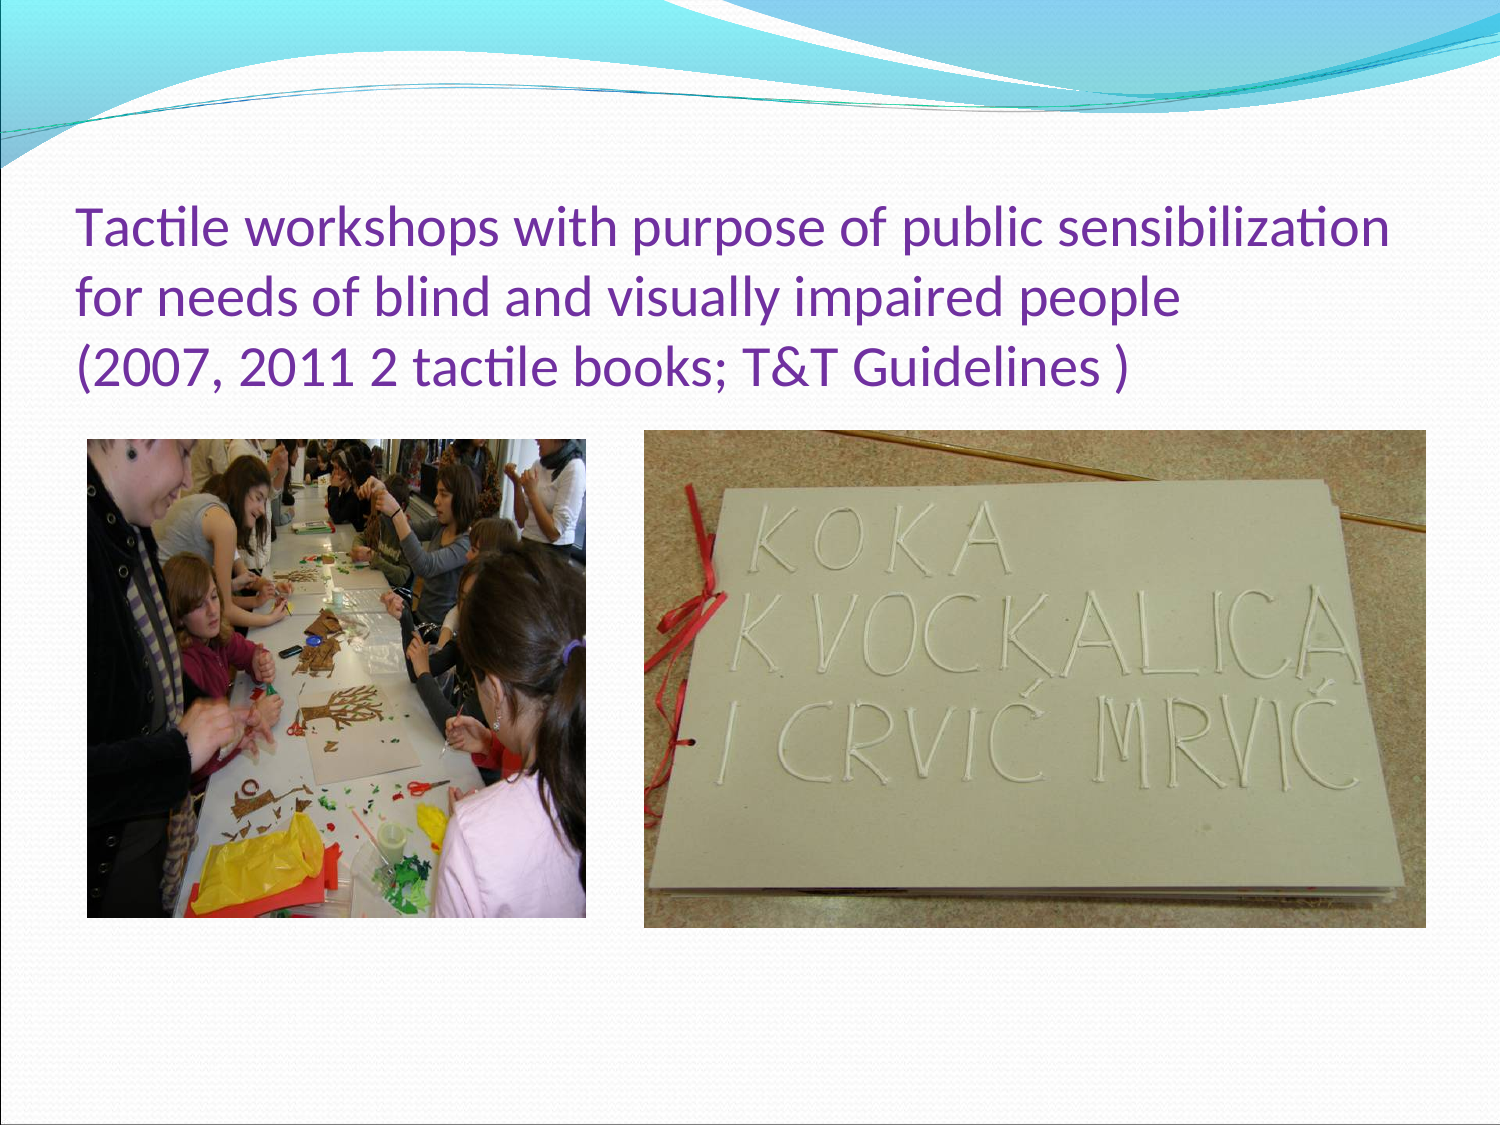

# Tactile workshops with purpose of public sensibilization for needs of blind and visually impaired people (2007, 2011 2 tactile books; T&T Guidelines )